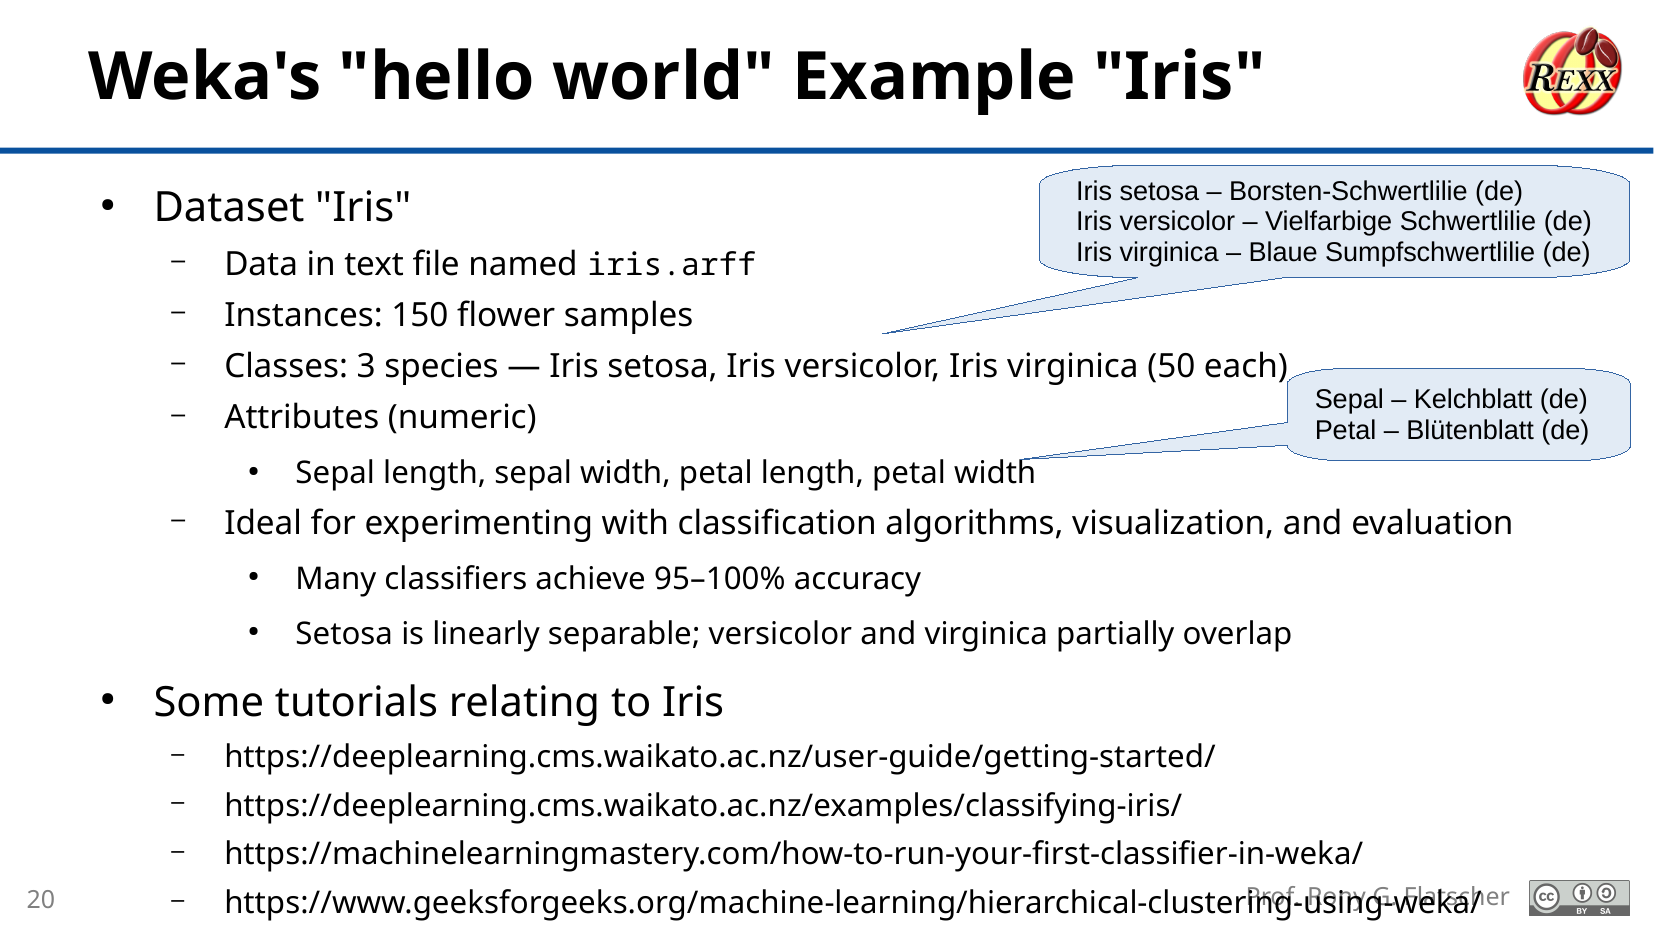

# Weka's "hello world" Example "Iris"
Iris setosa – Borsten-Schwertlilie (de)
Iris versicolor – Vielfarbige Schwertlilie (de)
Iris virginica – Blaue Sumpfschwertlilie (de)
Dataset "Iris"
Data in text file named iris.arff
Instances: 150 flower samples
Classes: 3 species — Iris setosa, Iris versicolor, Iris virginica (50 each)
Attributes (numeric)
Sepal length, sepal width, petal length, petal width
Ideal for experimenting with classification algorithms, visualization, and evaluation
Many classifiers achieve 95–100% accuracy
Setosa is linearly separable; versicolor and virginica partially overlap
Some tutorials relating to Iris
https://deeplearning.cms.waikato.ac.nz/user-guide/getting-started/
https://deeplearning.cms.waikato.ac.nz/examples/classifying-iris/
https://machinelearningmastery.com/how-to-run-your-first-classifier-in-weka/
https://www.geeksforgeeks.org/machine-learning/hierarchical-clustering-using-weka/
Sepal – Kelchblatt (de)
Petal – Blütenblatt (de)